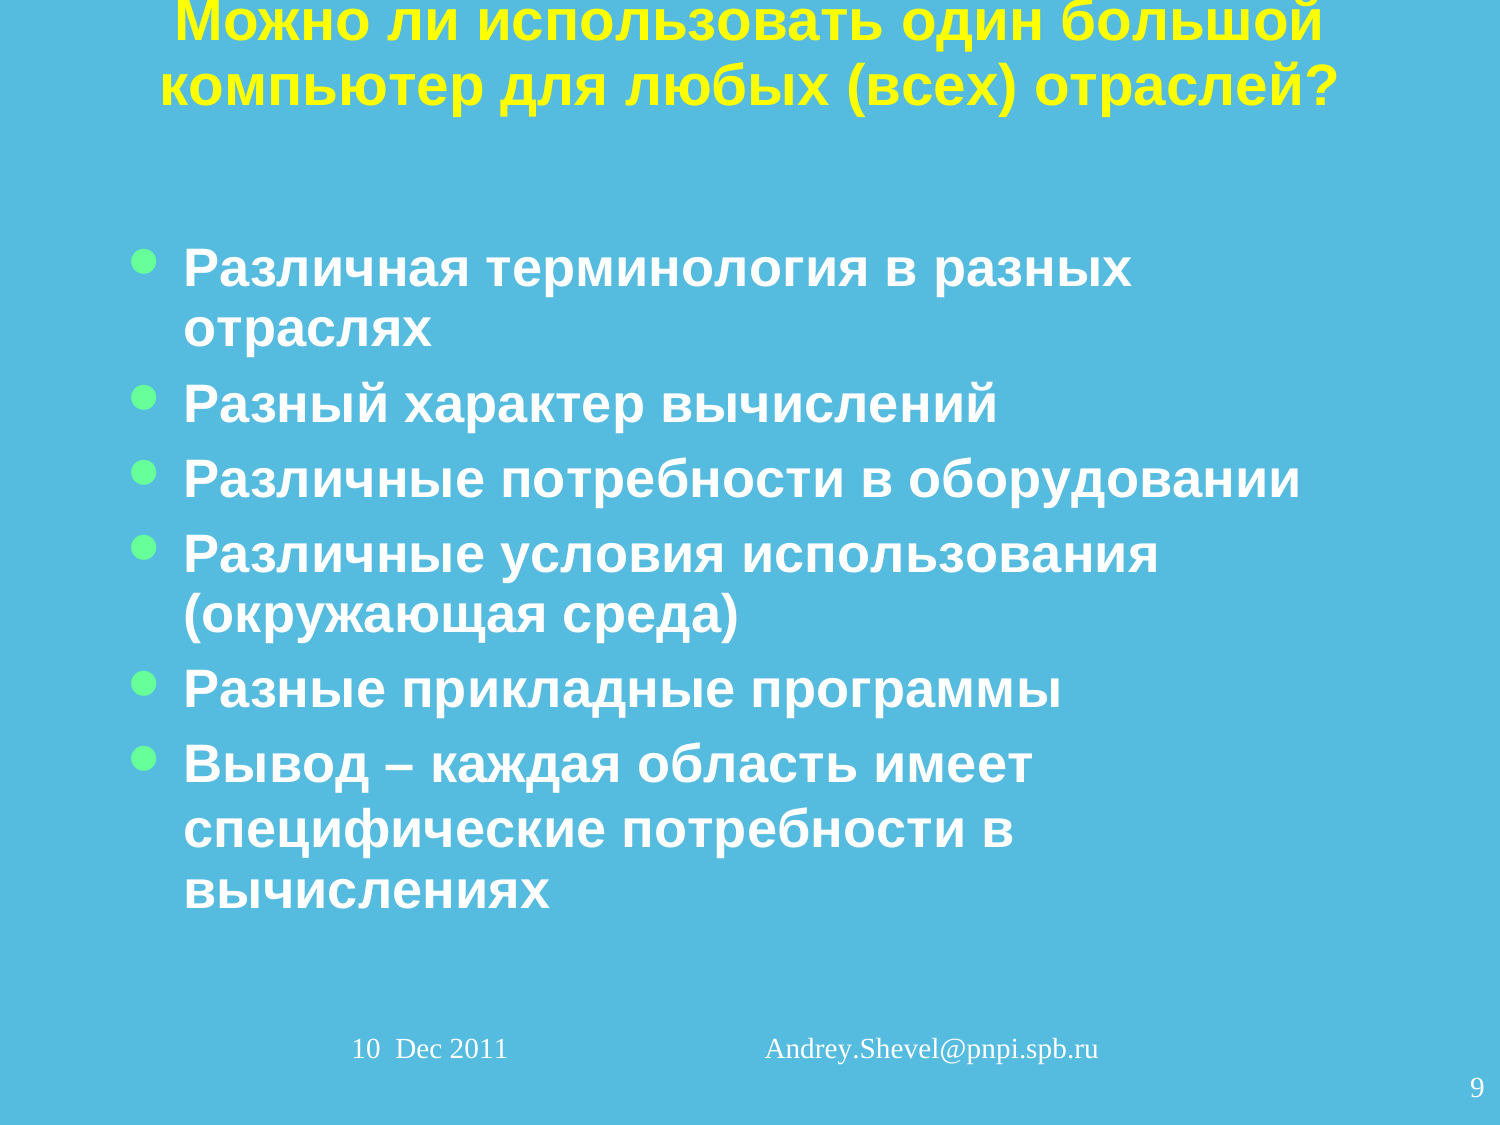

# Можно ли использовать один большой компьютер для любых (всех) отраслей?
Различная терминология в разных отраслях
Разный характер вычислений
Различные потребности в оборудовании
Различные условия использования (окружающая среда)
Разные прикладные программы
Вывод – каждая область имеет специфические потребности в вычислениях
9